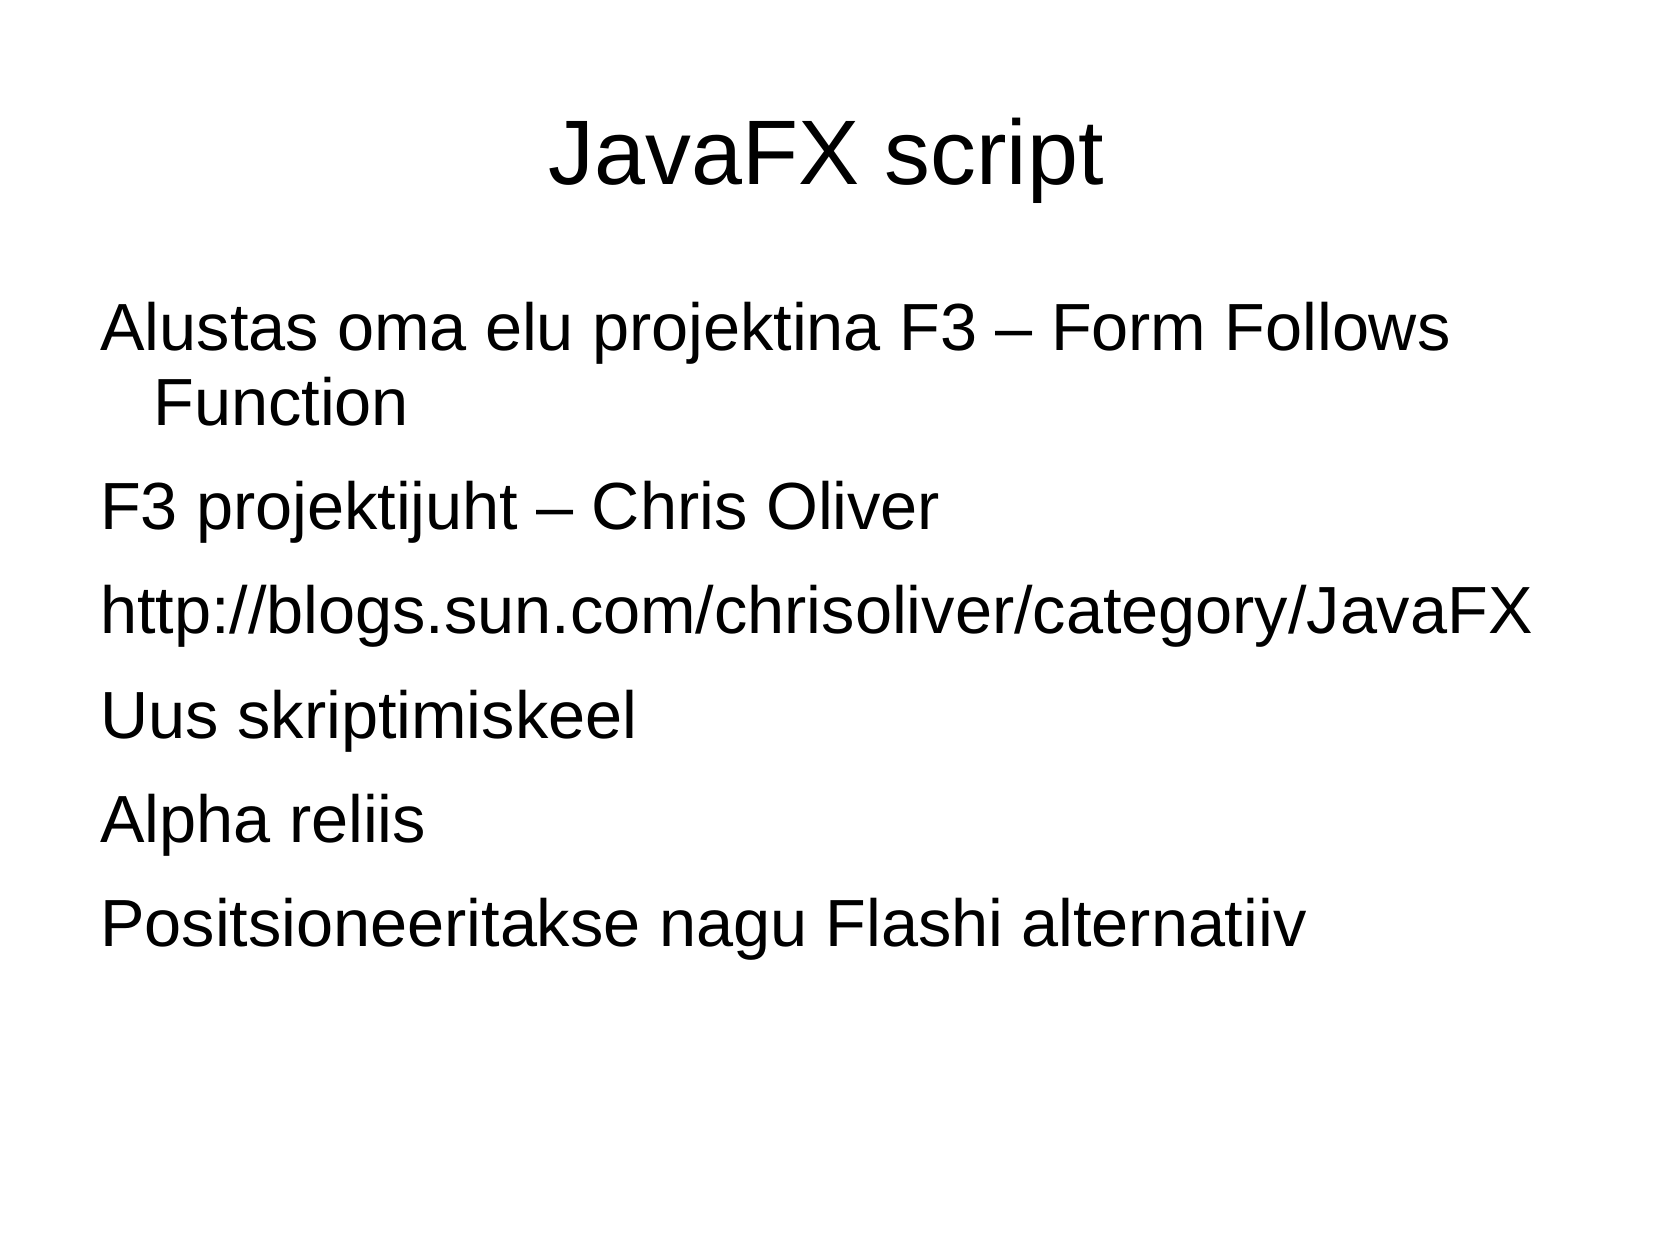

# JavaFX script
Alustas oma elu projektina F3 – Form Follows Function
F3 projektijuht – Chris Oliver
http://blogs.sun.com/chrisoliver/category/JavaFX
Uus skriptimiskeel
Alpha reliis
Positsioneeritakse nagu Flashi alternatiiv